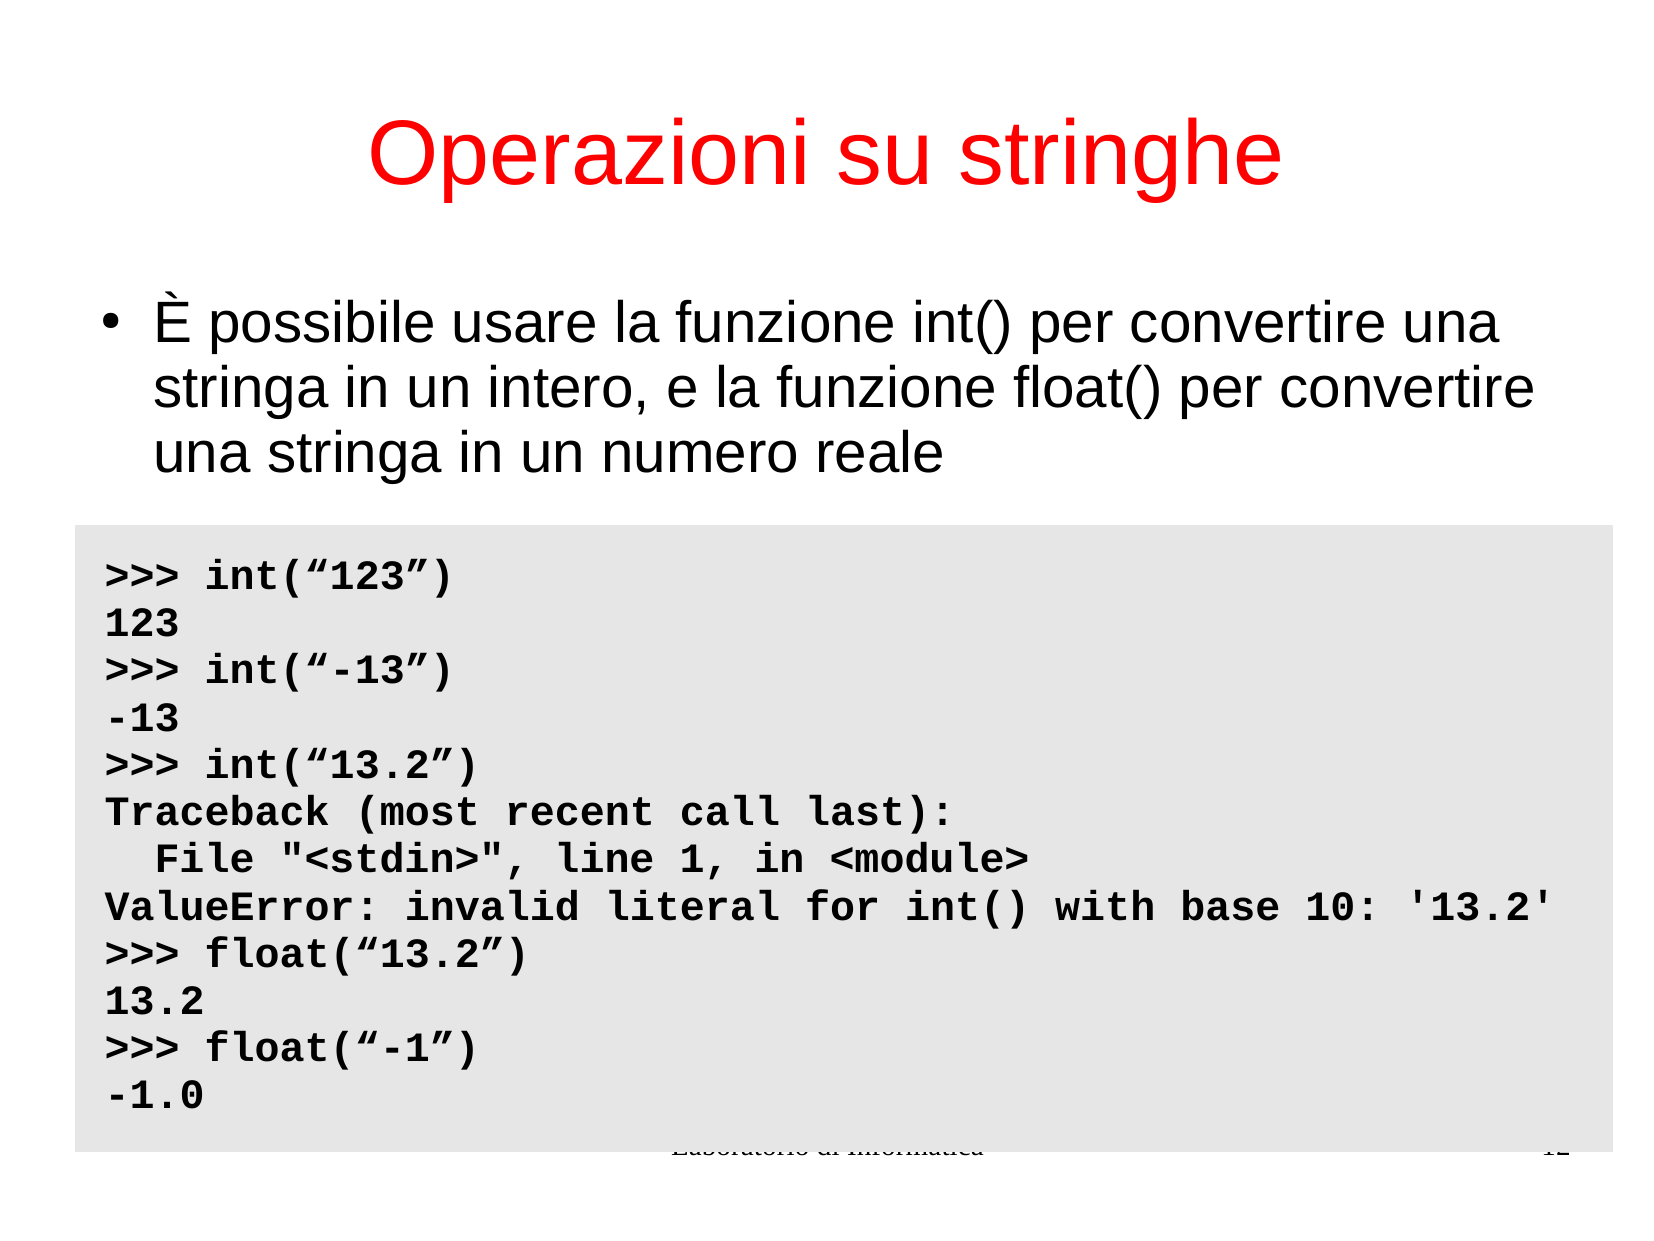

# Operazioni su stringhe
È possibile usare la funzione int() per convertire una stringa in un intero, e la funzione float() per convertire una stringa in un numero reale
>>> int(“123”)
123
>>> int(“-13”)
-13
>>> int(“13.2”)
Traceback (most recent call last):
 File "<stdin>", line 1, in <module>
ValueError: invalid literal for int() with base 10: '13.2'
>>> float(“13.2”)
13.2
>>> float(“-1”)
-1.0
Laboratorio di Informatica
12